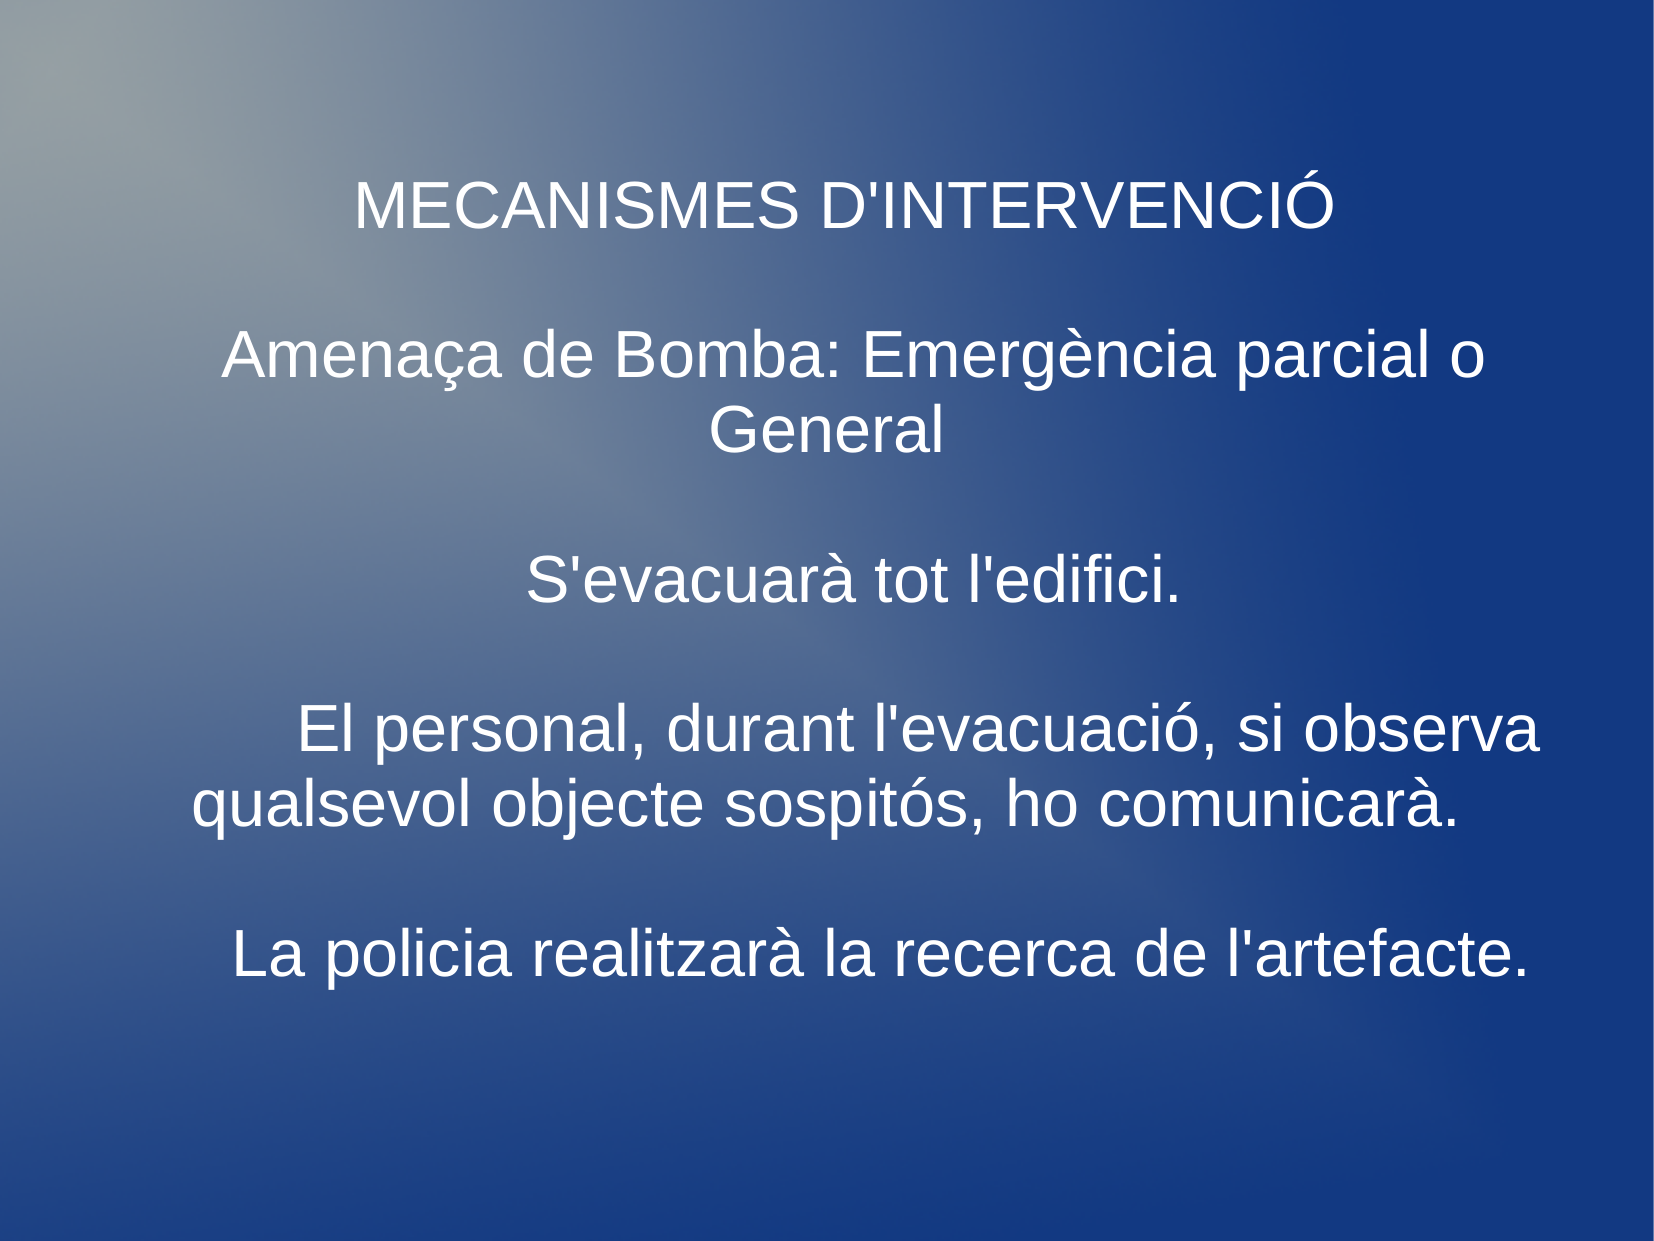

# MECANISMES D'INTERVENCIÓ
 Amenaça de Bomba: Emergència parcial o General
 S'evacuarà tot l'edifici.
 El personal, durant l'evacuació, si observa qualsevol objecte sospitós, ho comunicarà.
 La policia realitzarà la recerca de l'artefacte.